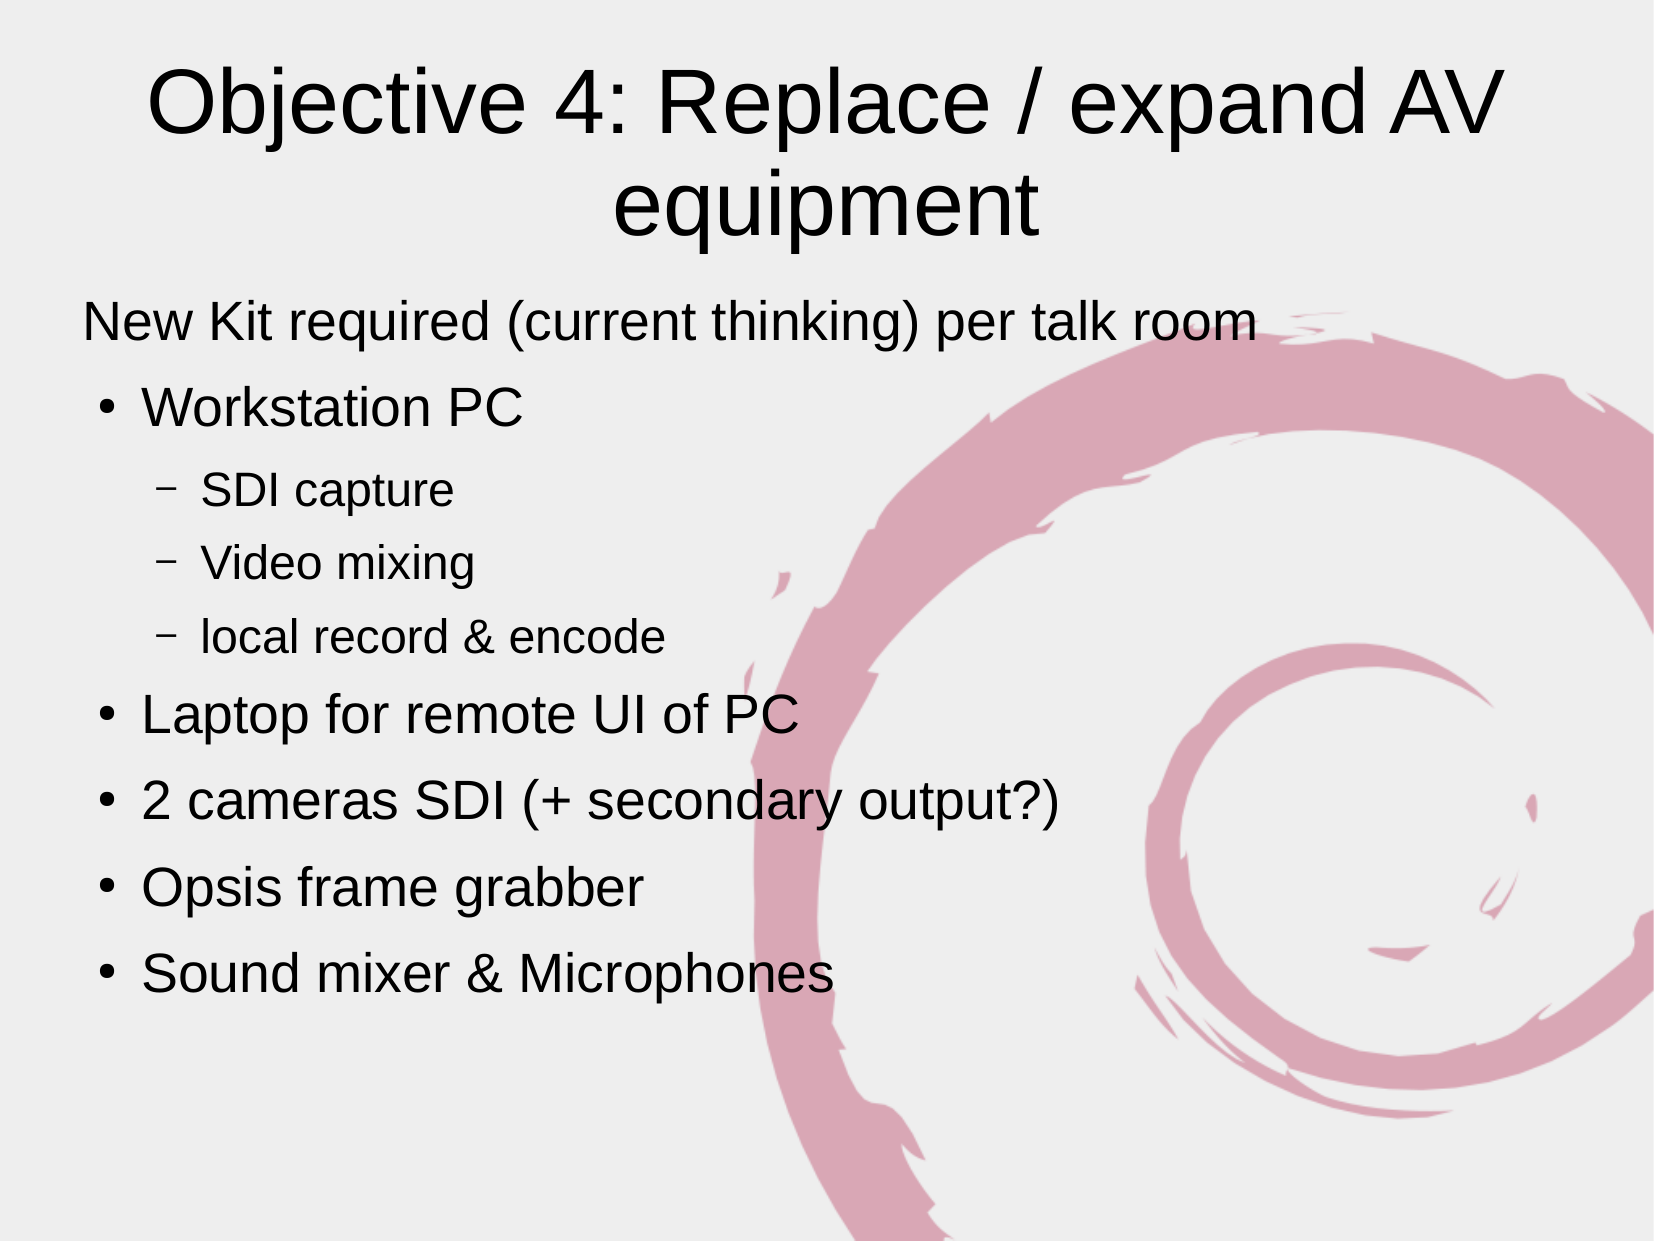

# Objective 4: Replace / expand AV equipment
New Kit required (current thinking) per talk room
Workstation PC
SDI capture
Video mixing
local record & encode
Laptop for remote UI of PC
2 cameras SDI (+ secondary output?)
Opsis frame grabber
Sound mixer & Microphones